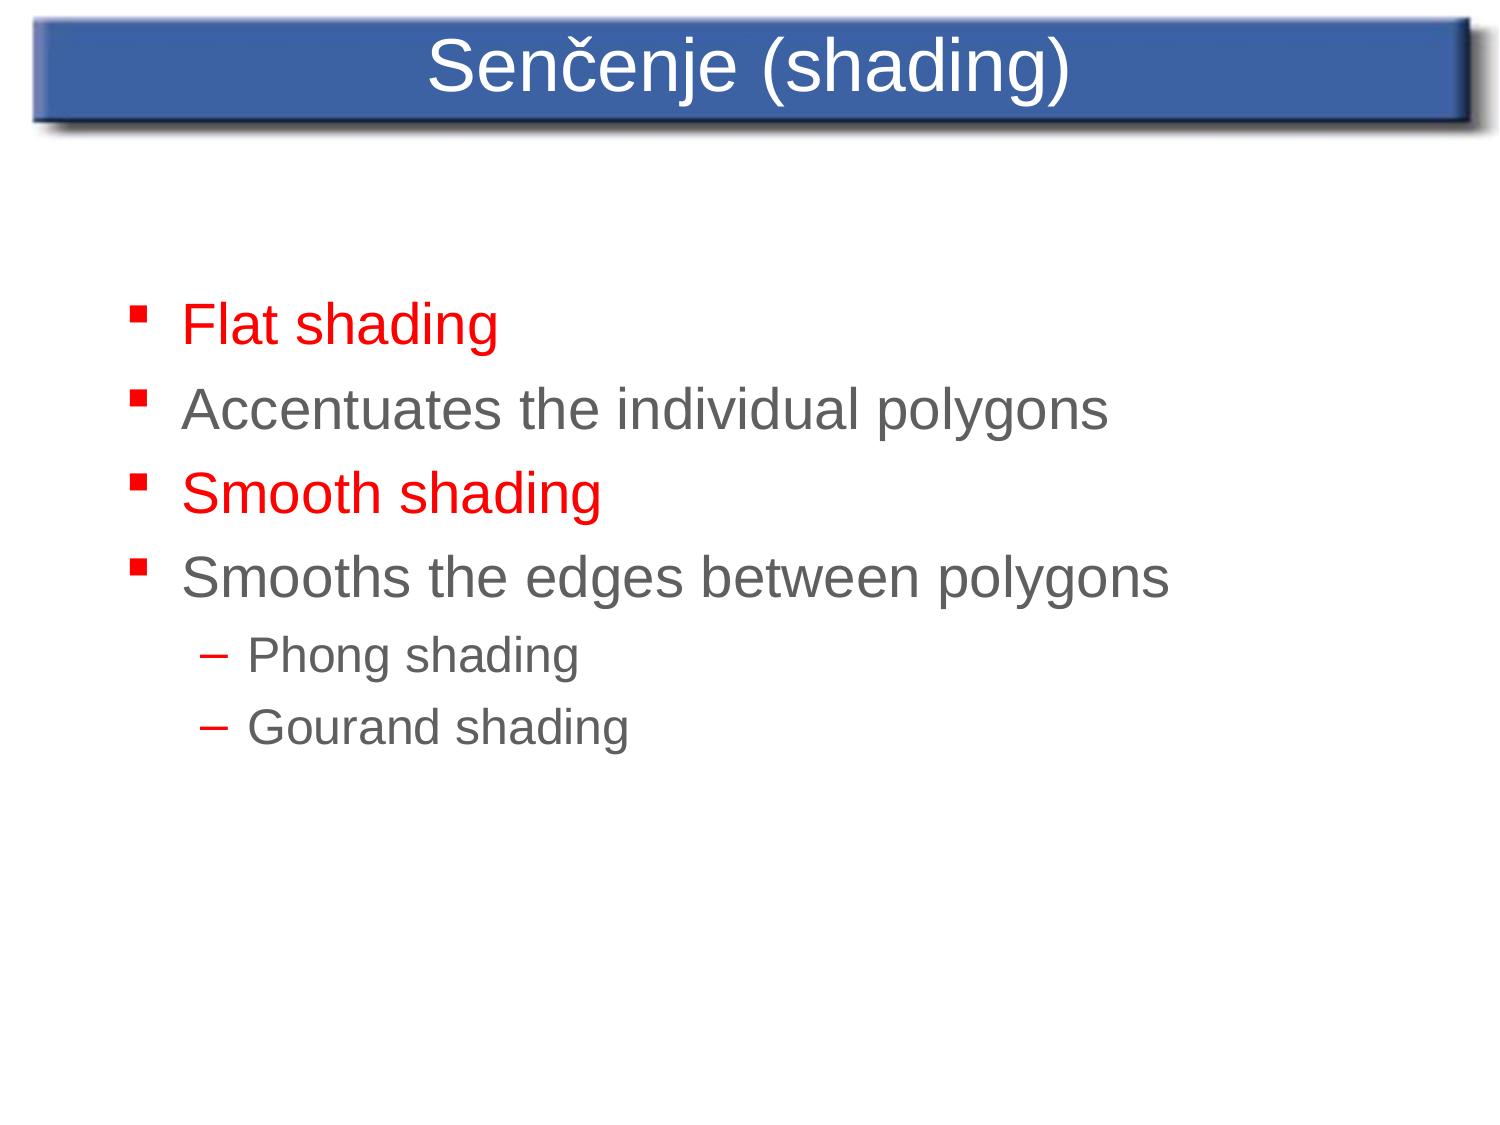

# Senčenje (shading)
Flat shading
Accentuates the individual polygons
Smooth shading
Smooths the edges between polygons
Phong shading
Gourand shading